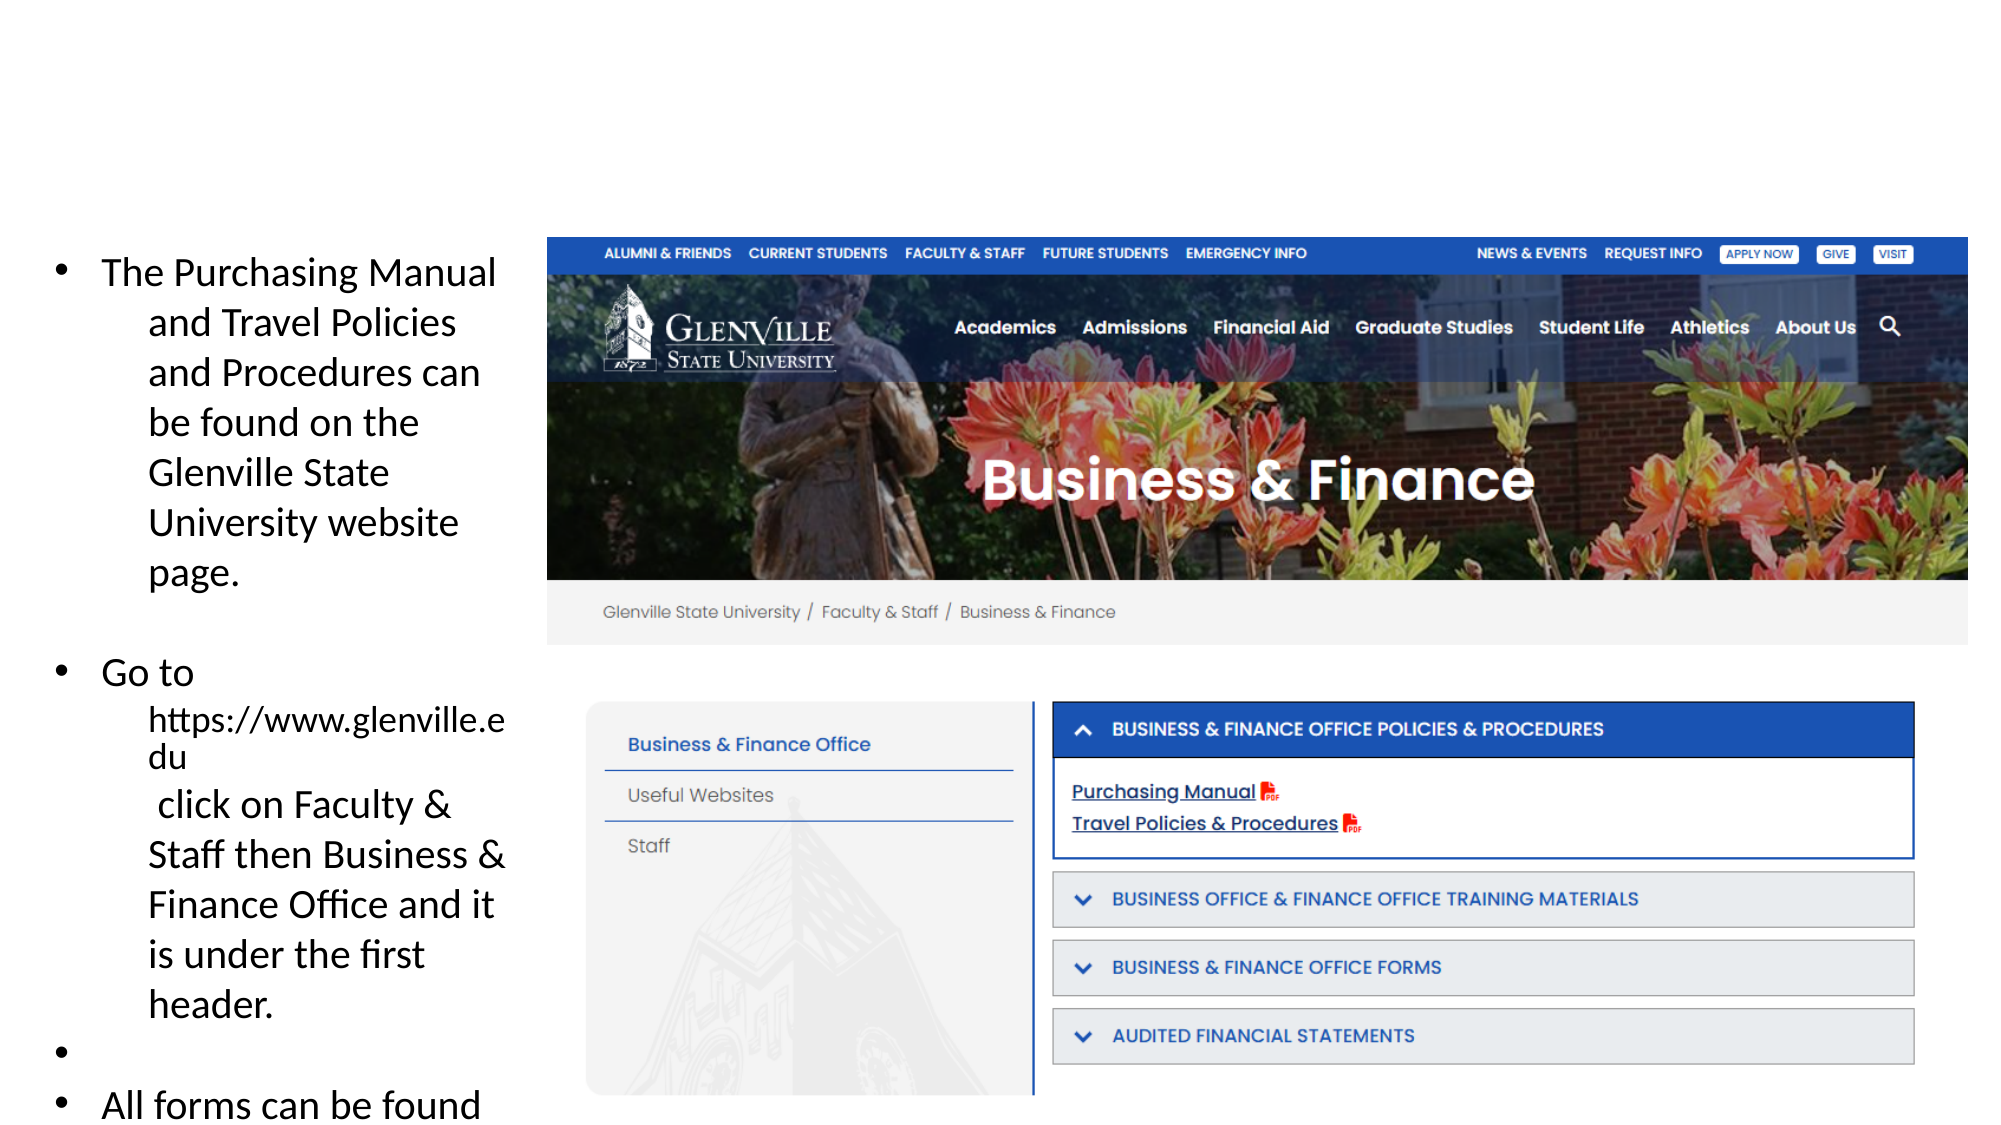

# Policies & Procedures Manuals
The Purchasing Manual and Travel Policies and Procedures can be found on the Glenville State University website page.
Go to https://www.glenville.edu click on Faculty & Staff then Business & Finance Office and it is under the first header.
All forms can be found on this page as well!